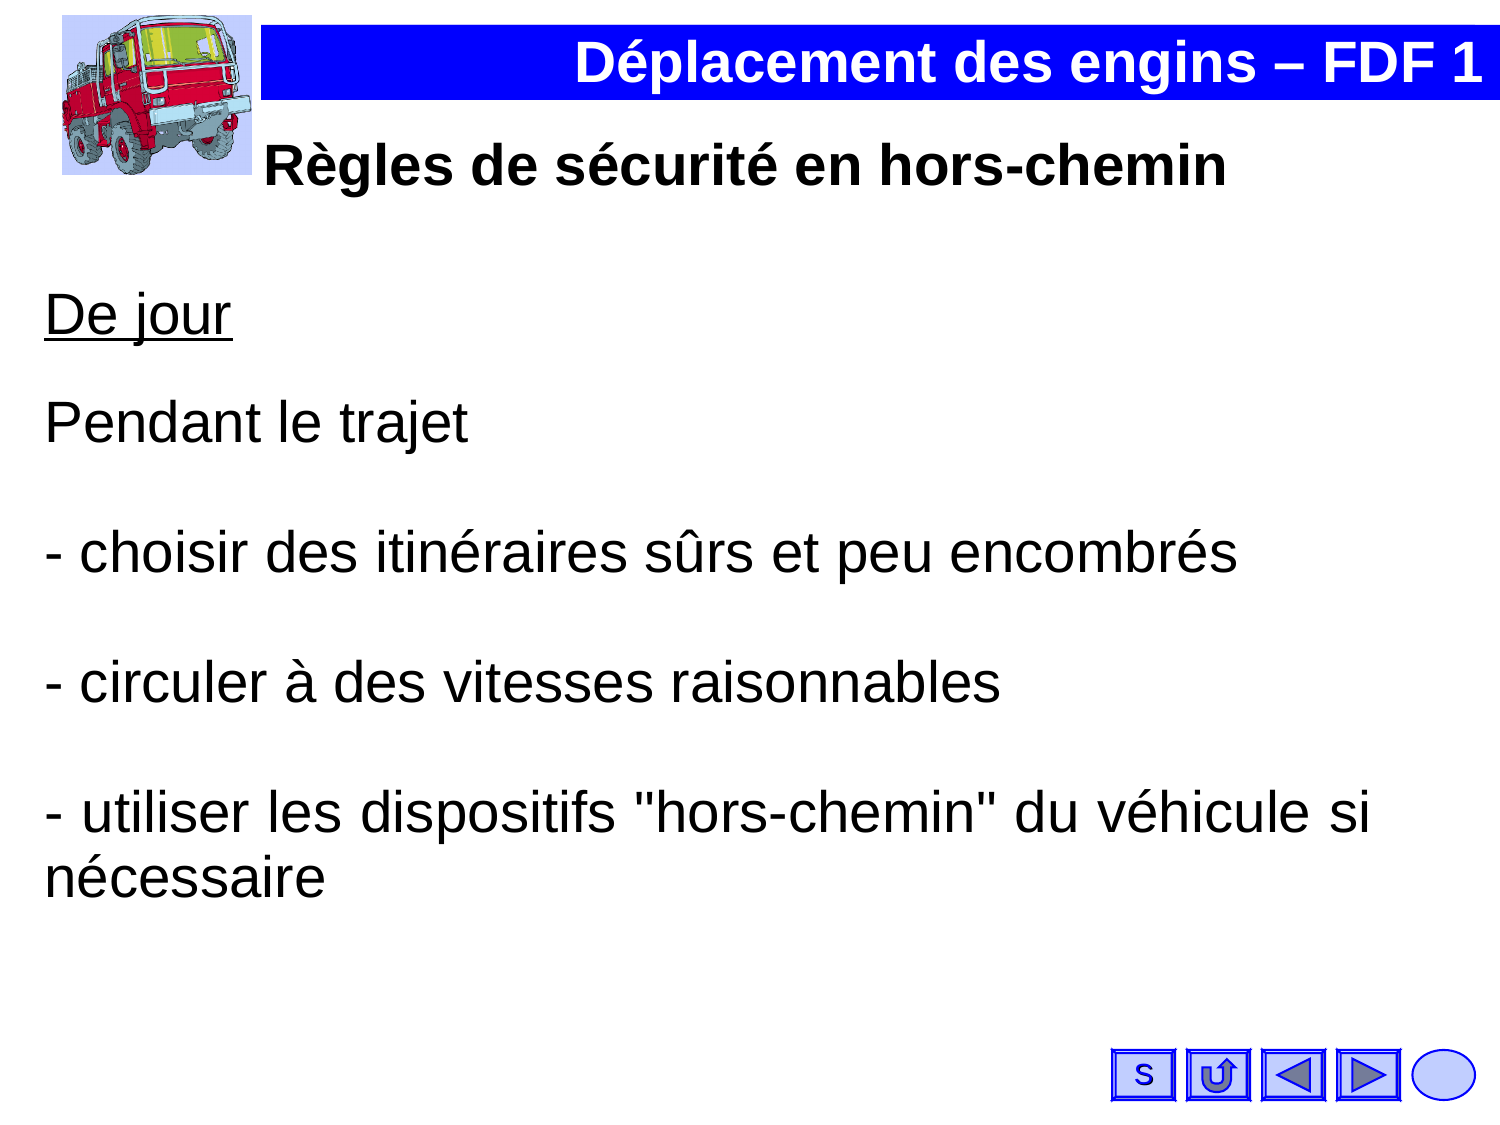

Déplacement des engins – FDF 1
Règles de sécurité en hors-chemin
De jour
Pendant le trajet
- choisir des itinéraires sûrs et peu encombrés
- circuler à des vitesses raisonnables
- utiliser les dispositifs "hors-chemin" du véhicule si nécessaire